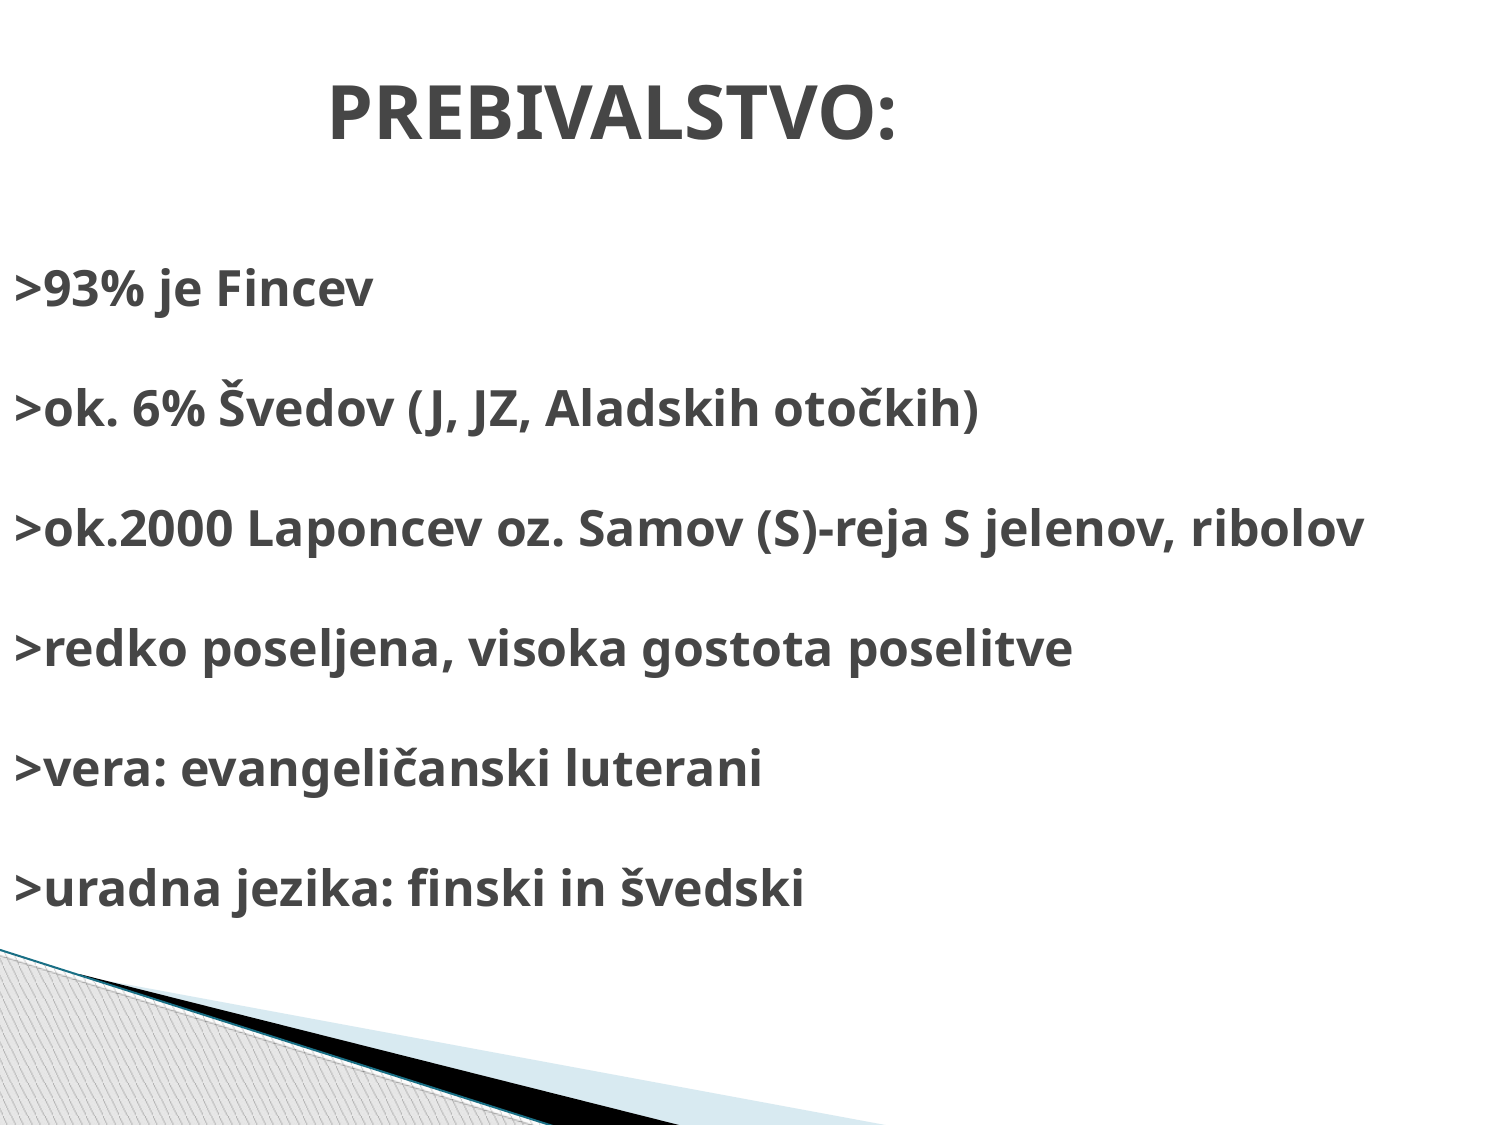

# PREBIVALSTVO: >93% je Fincev >ok. 6% Švedov (J, JZ, Aladskih otočkih) >ok.2000 Laponcev oz. Samov (S)-reja S jelenov, ribolov >redko poseljena, visoka gostota poselitve >vera: evangeličanski luterani >uradna jezika: finski in švedski